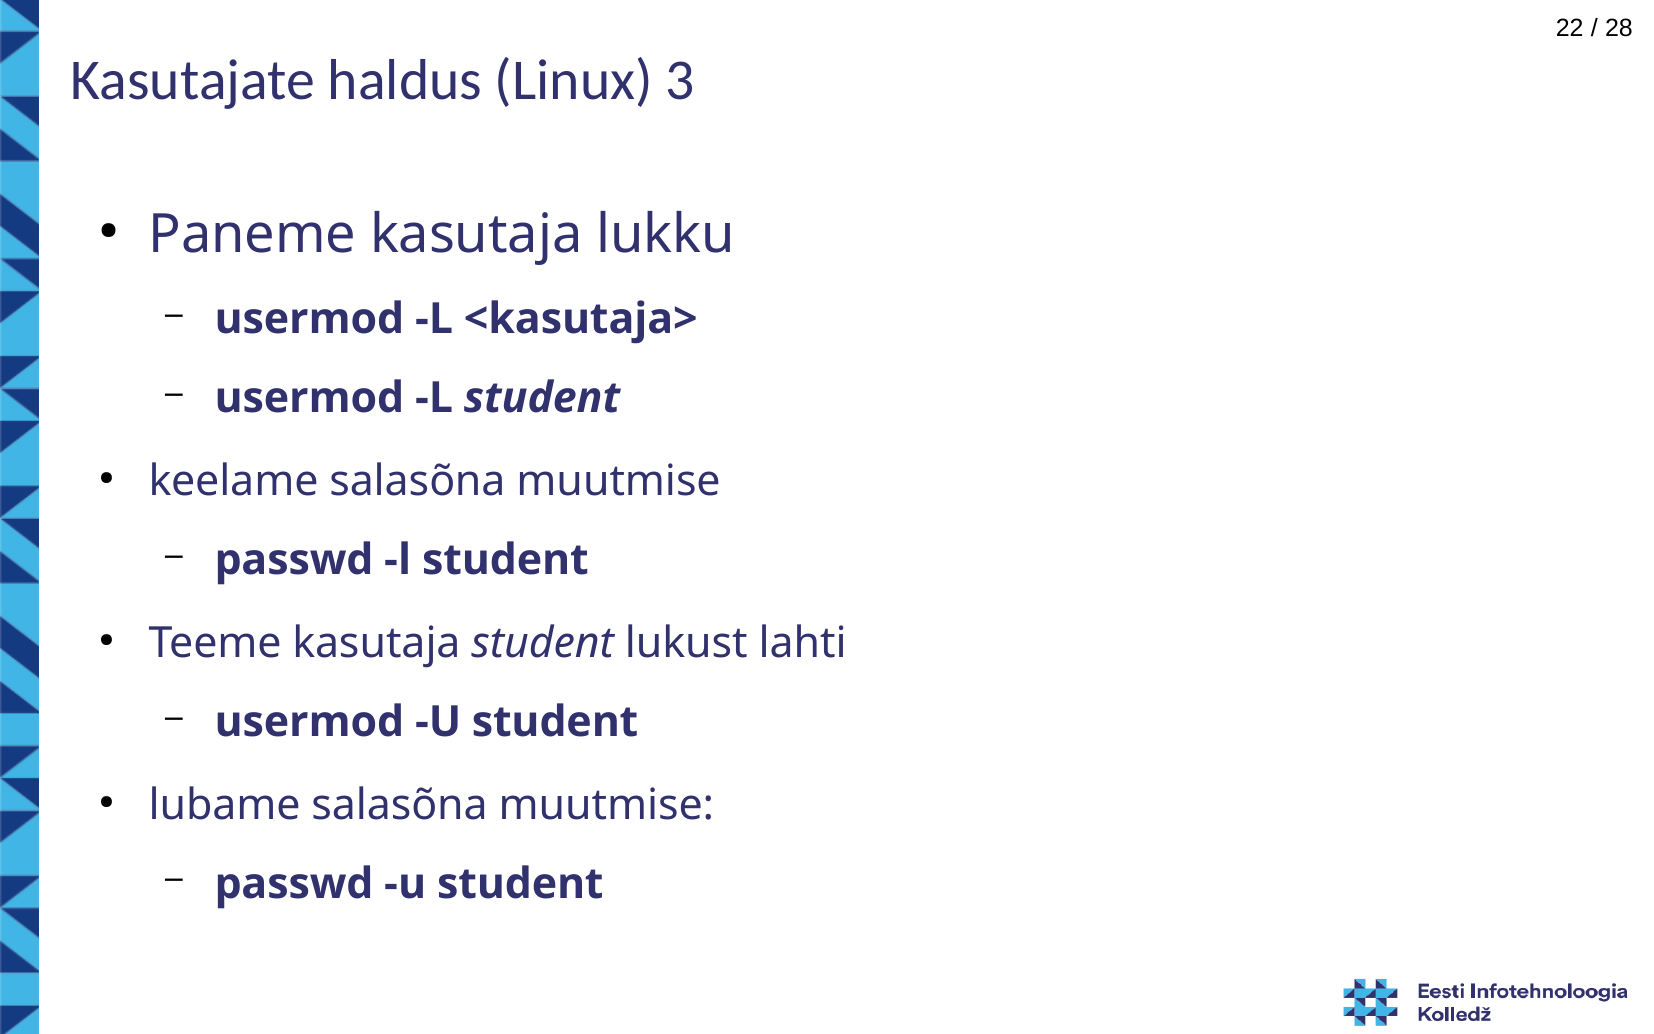

# Kasutajate haldus (Linux) 3
Paneme kasutaja lukku
usermod -L <kasutaja>
usermod -L student
keelame salasõna muutmise
passwd -l student
Teeme kasutaja student lukust lahti
usermod -U student
lubame salasõna muutmise:
passwd -u student